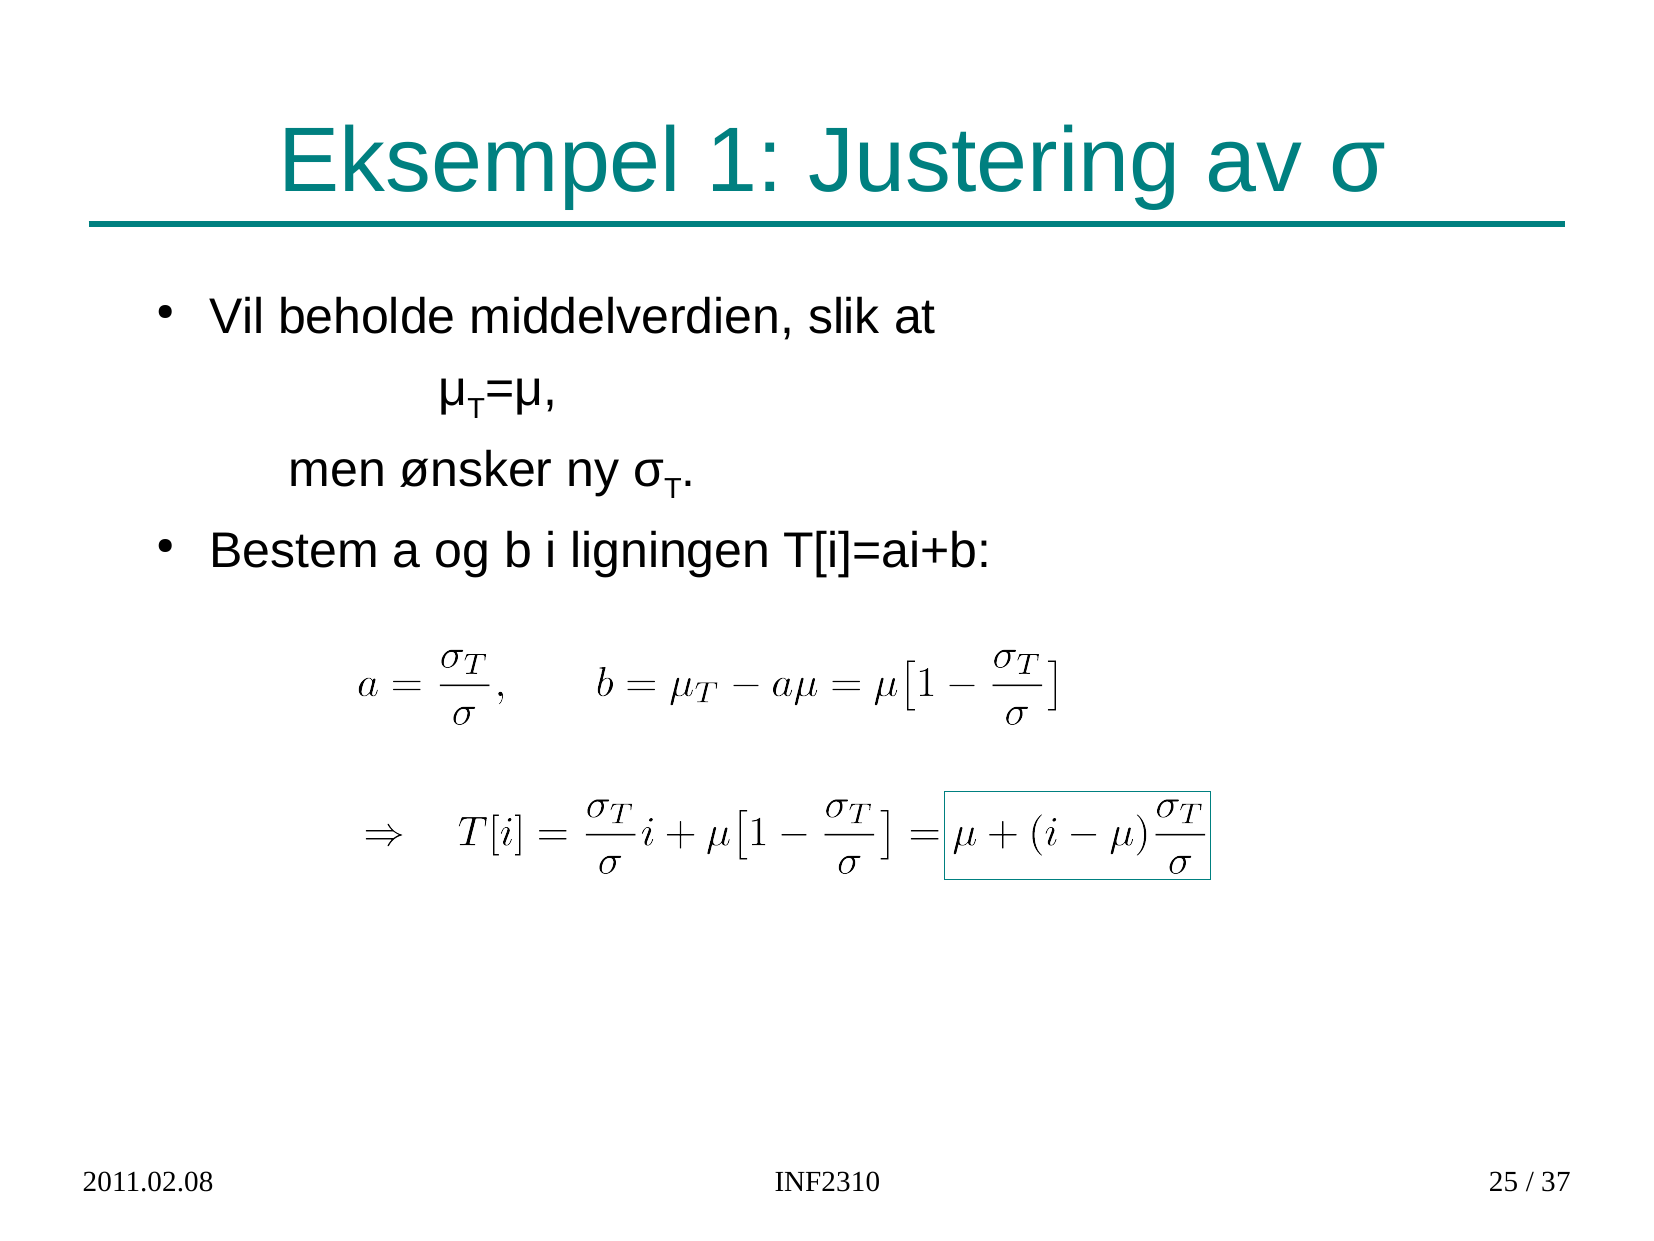

# Eksempel 1: Justering av σ
Vil beholde middelverdien, slik at
			μT=μ,
		men ønsker ny σT.
Bestem a og b i ligningen T[i]=ai+b:
2011.02.08
INF2310
25